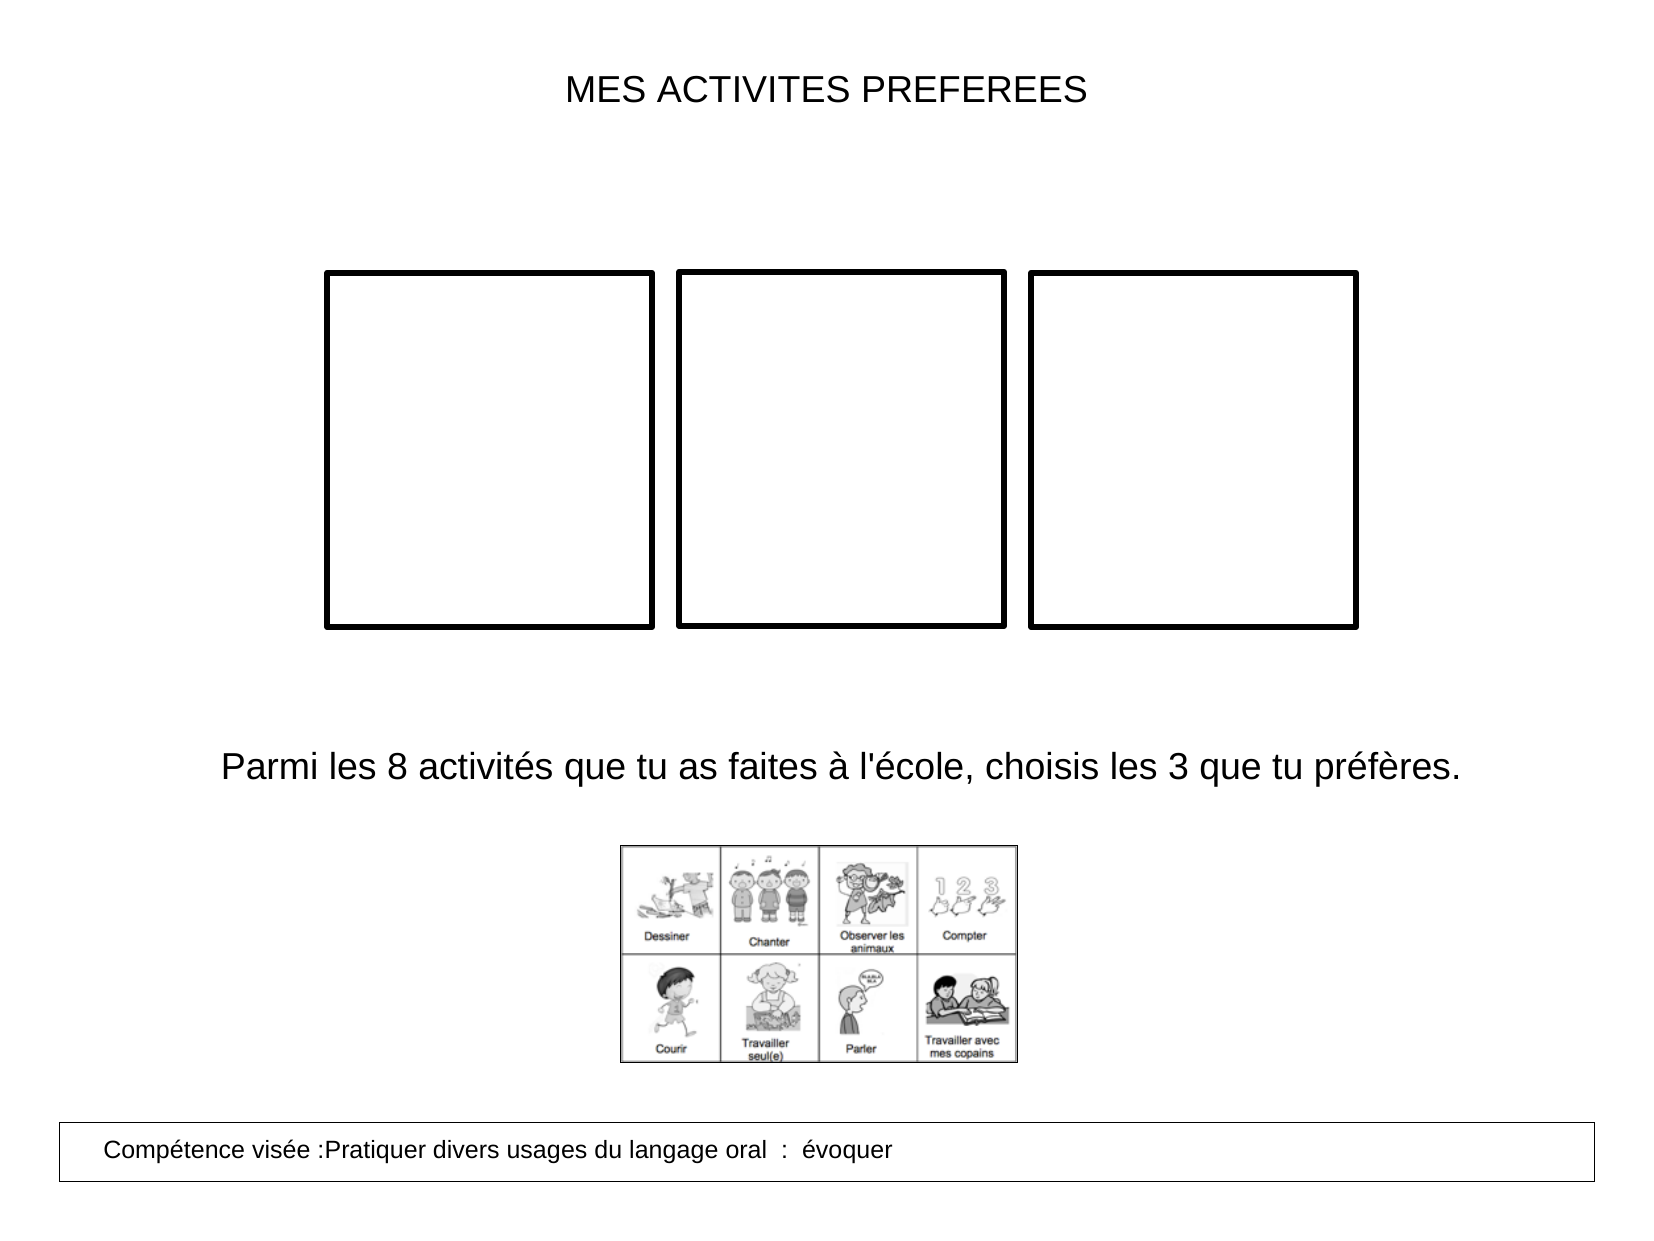

MES ACTIVITES PREFEREES
Parmi les 8 activités que tu as faites à l'école, choisis les 3 que tu préfères.
Compétence visée :Pratiquer divers usages du langage oral  : évoquer